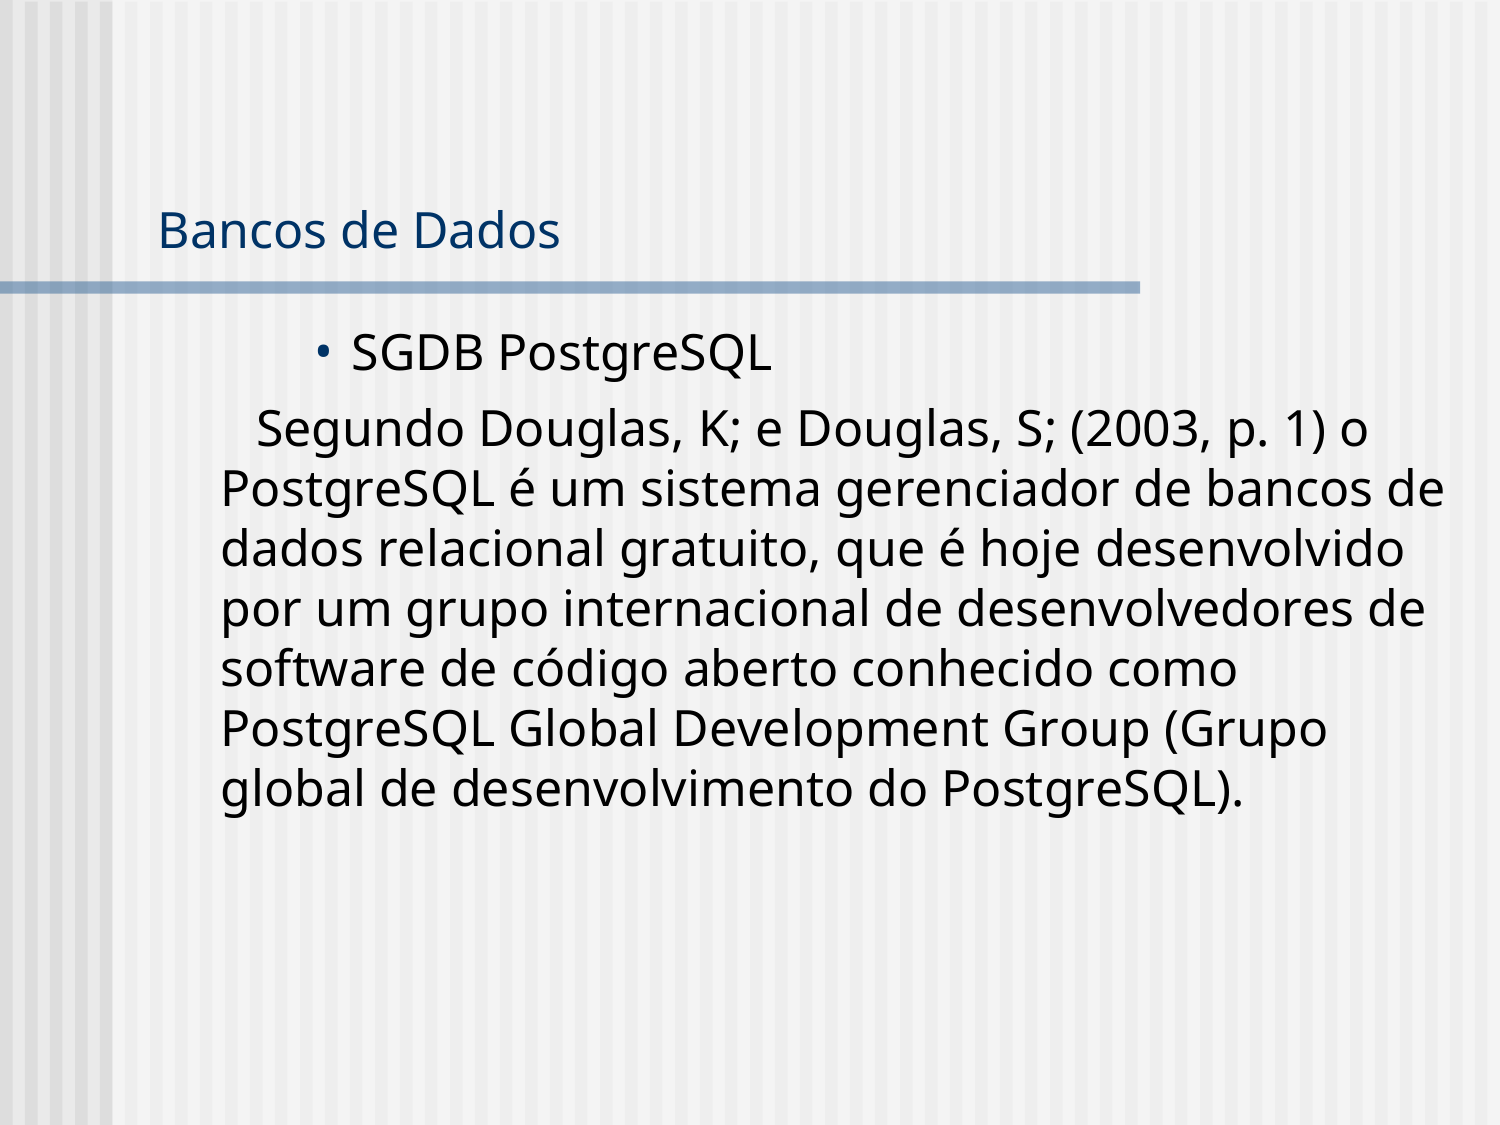

# Bancos de Dados
SGDB PostgreSQL
Segundo Douglas, K; e Douglas, S; (2003, p. 1) o PostgreSQL é um sistema gerenciador de bancos de dados relacional gratuito, que é hoje desenvolvido por um grupo internacional de desenvolvedores de software de código aberto conhecido como PostgreSQL Global Development Group (Grupo global de desenvolvimento do PostgreSQL).